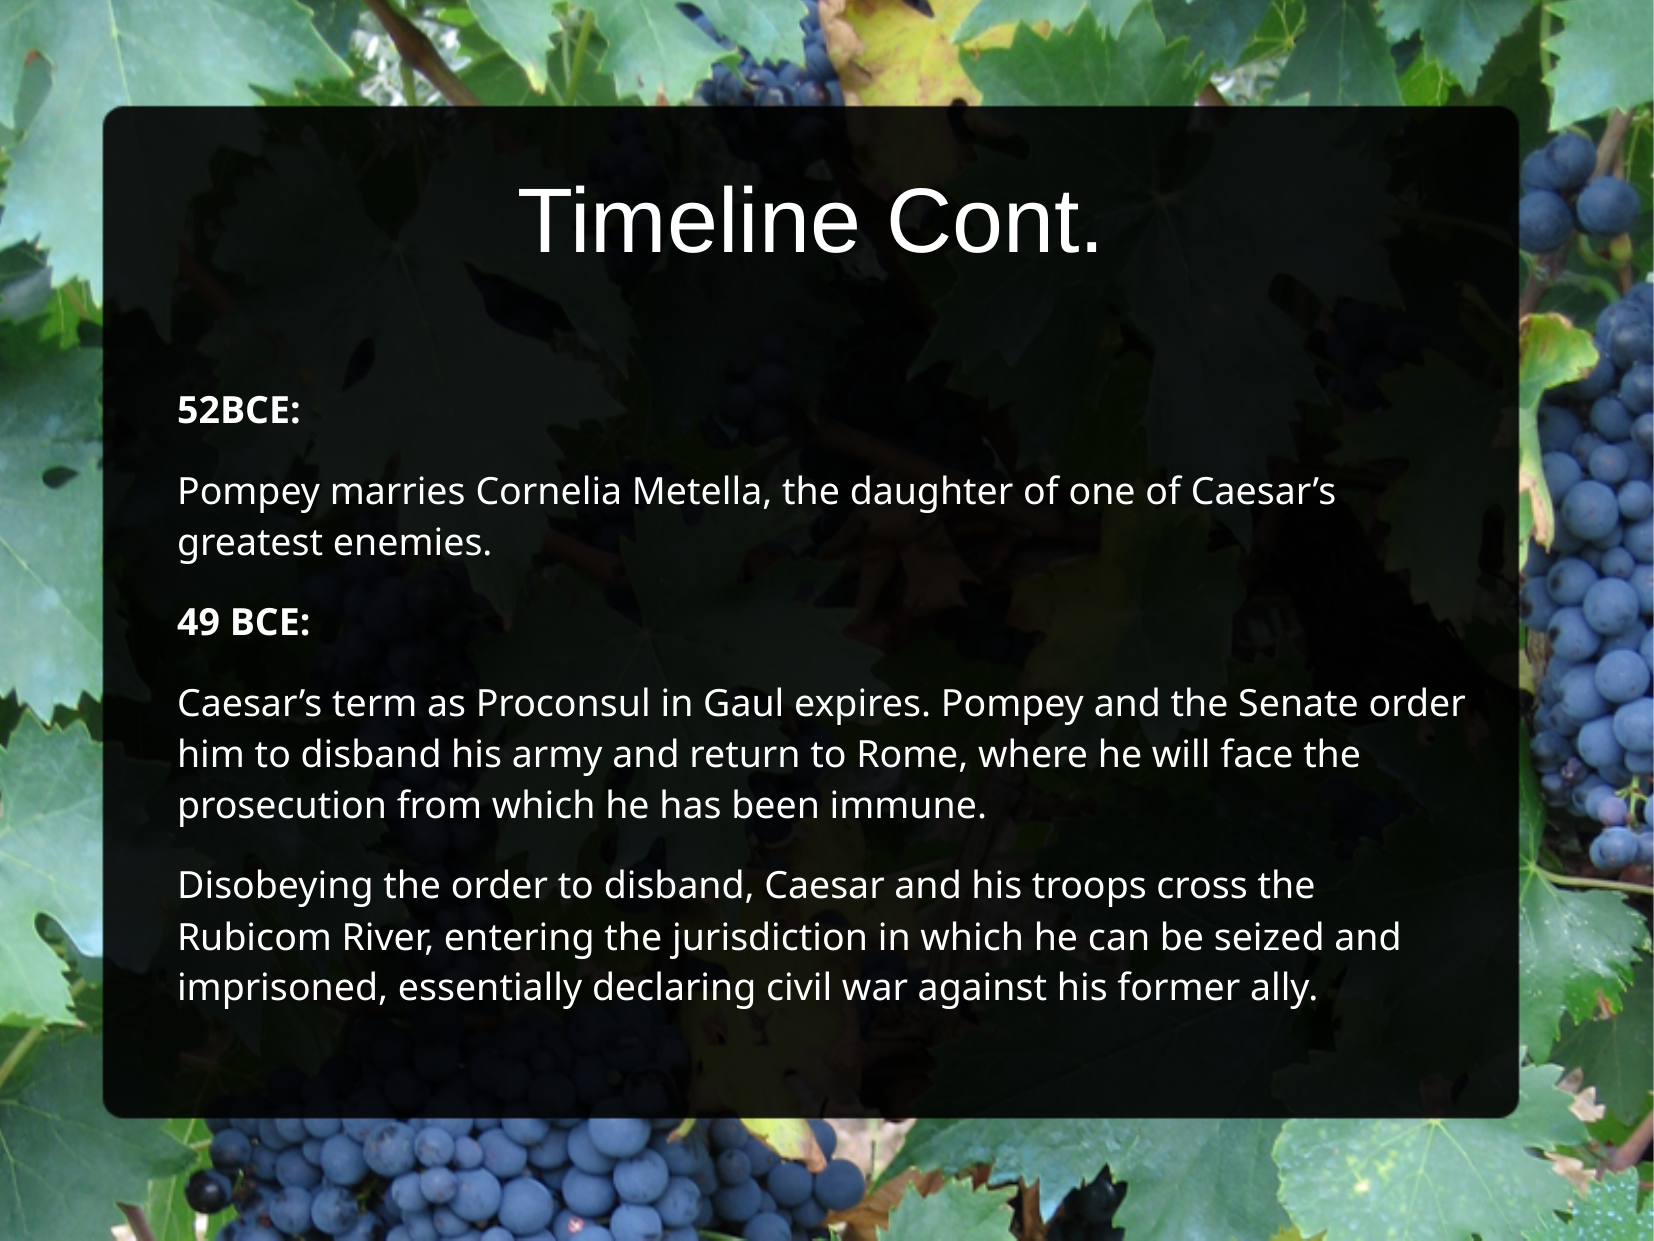

# Timeline Cont.
52BCE:
Pompey marries Cornelia Metella, the daughter of one of Caesar’s greatest enemies.
49 BCE:
Caesar’s term as Proconsul in Gaul expires. Pompey and the Senate order him to disband his army and return to Rome, where he will face the prosecution from which he has been immune.
Disobeying the order to disband, Caesar and his troops cross the Rubicom River, entering the jurisdiction in which he can be seized and imprisoned, essentially declaring civil war against his former ally.